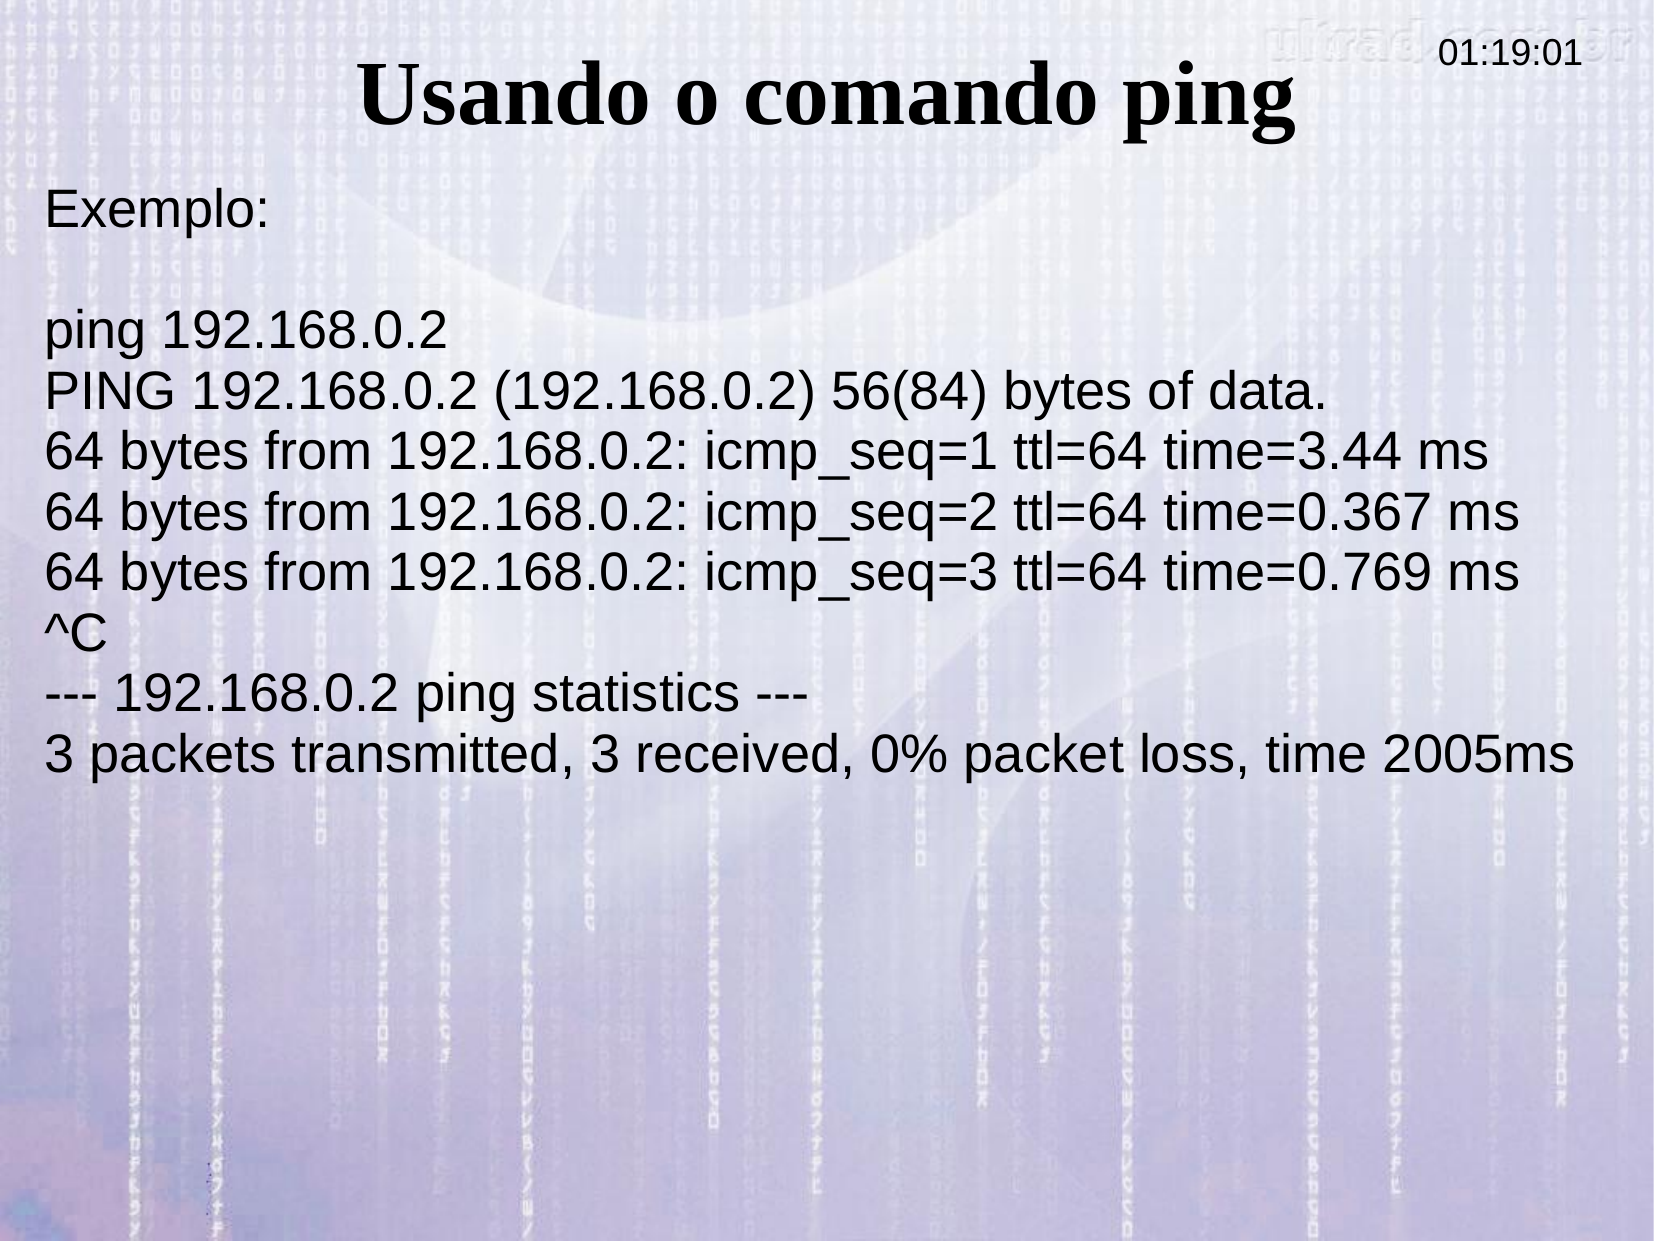

03:29:15
Usando o comando ping
Exemplo:
ping 192.168.0.2
PING 192.168.0.2 (192.168.0.2) 56(84) bytes of data.
64 bytes from 192.168.0.2: icmp_seq=1 ttl=64 time=3.44 ms
64 bytes from 192.168.0.2: icmp_seq=2 ttl=64 time=0.367 ms
64 bytes from 192.168.0.2: icmp_seq=3 ttl=64 time=0.769 ms
^C
--- 192.168.0.2 ping statistics ---
3 packets transmitted, 3 received, 0% packet loss, time 2005ms